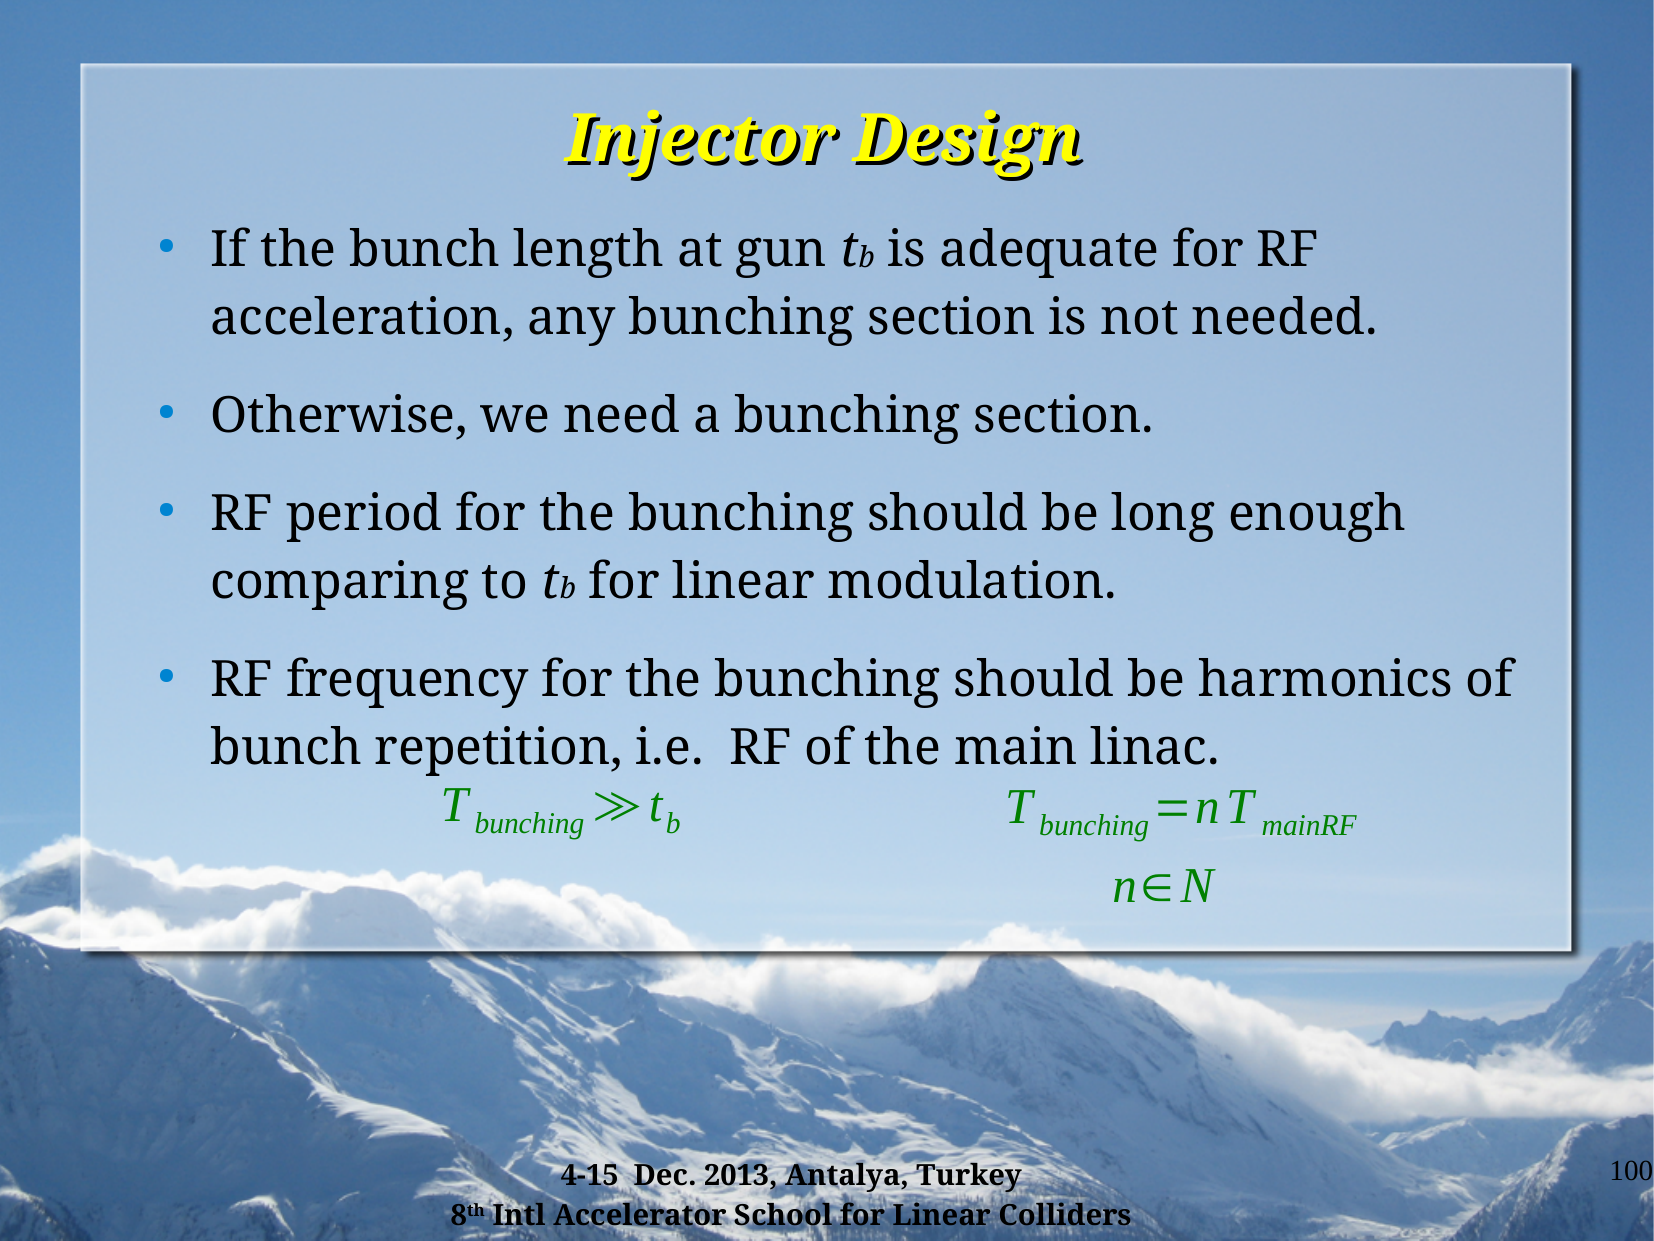

# Injector Design
If the bunch length at gun tb is adequate for RF acceleration, any bunching section is not needed.
Otherwise, we need a bunching section.
RF period for the bunching should be long enough comparing to tb for linear modulation.
RF frequency for the bunching should be harmonics of bunch repetition, i.e. RF of the main linac.
100